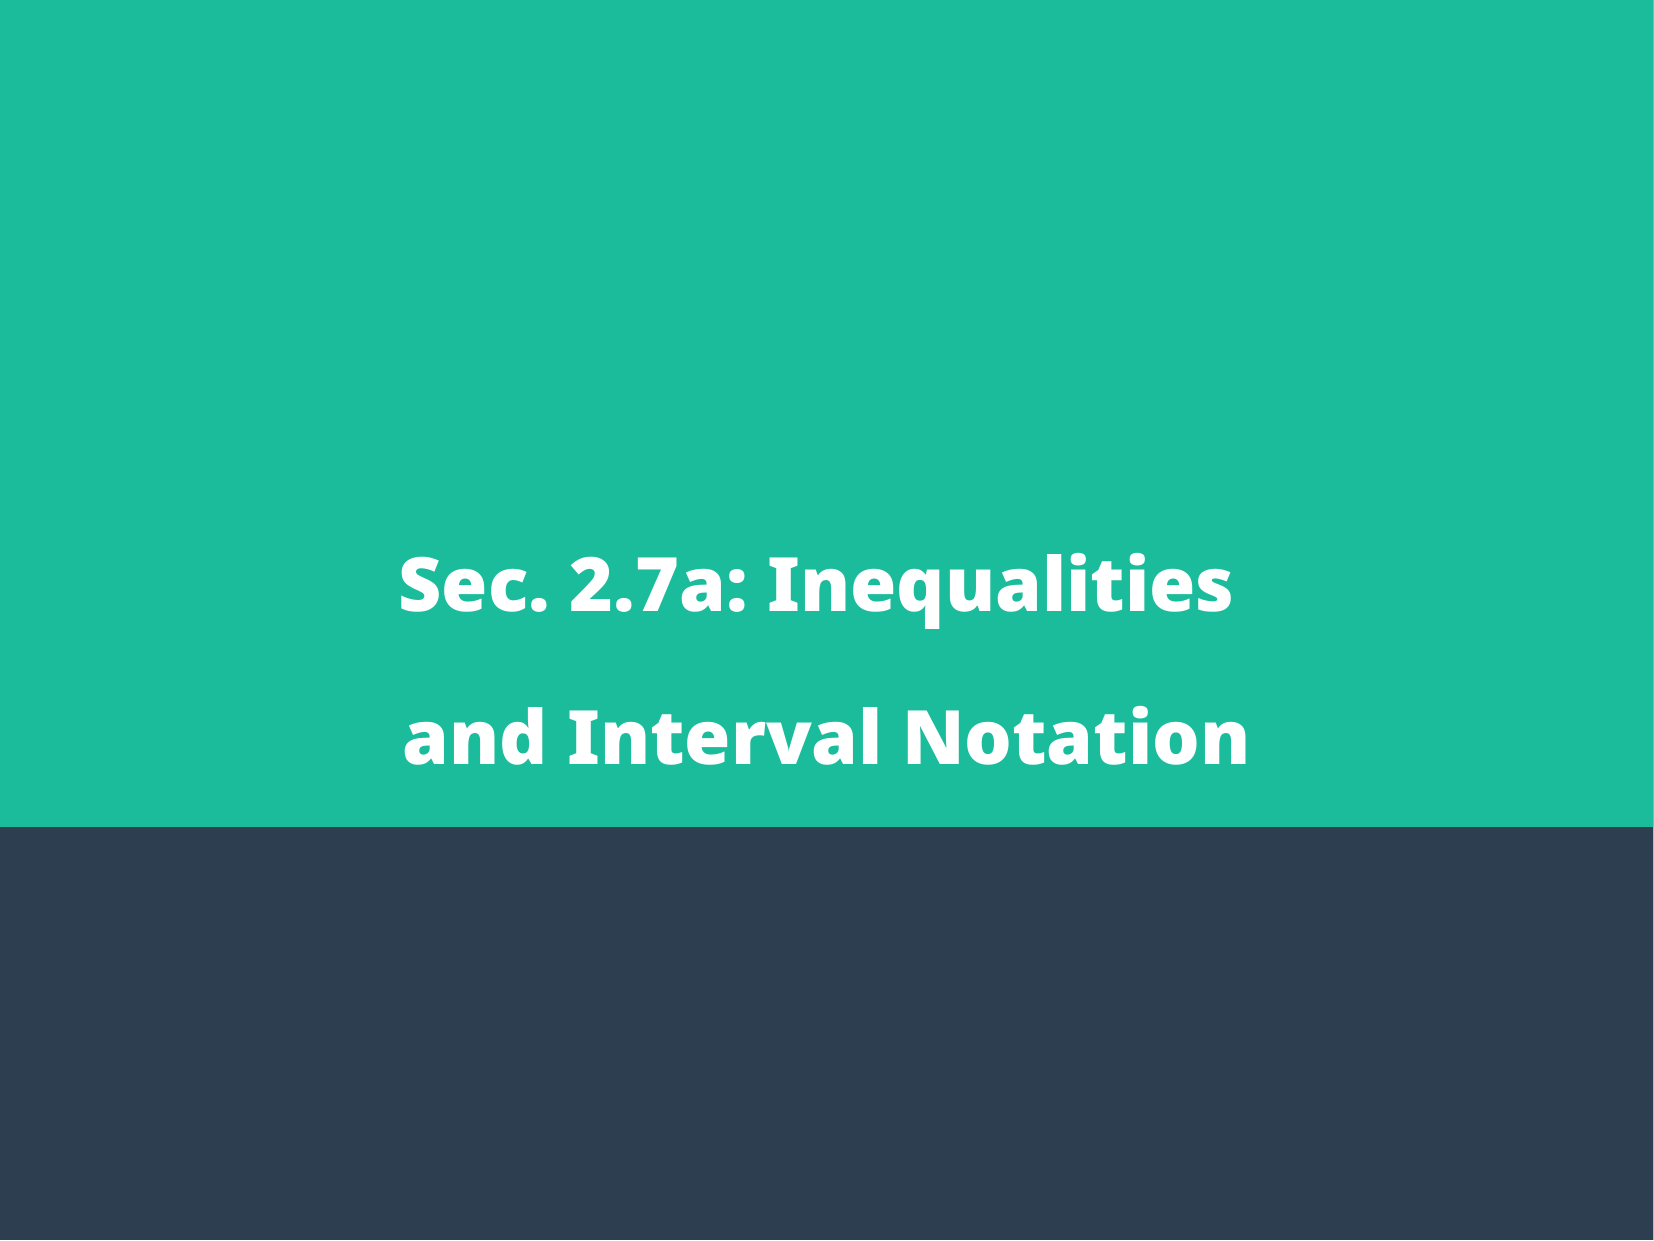

# Sec. 2.7a: Inequalities and Interval Notation